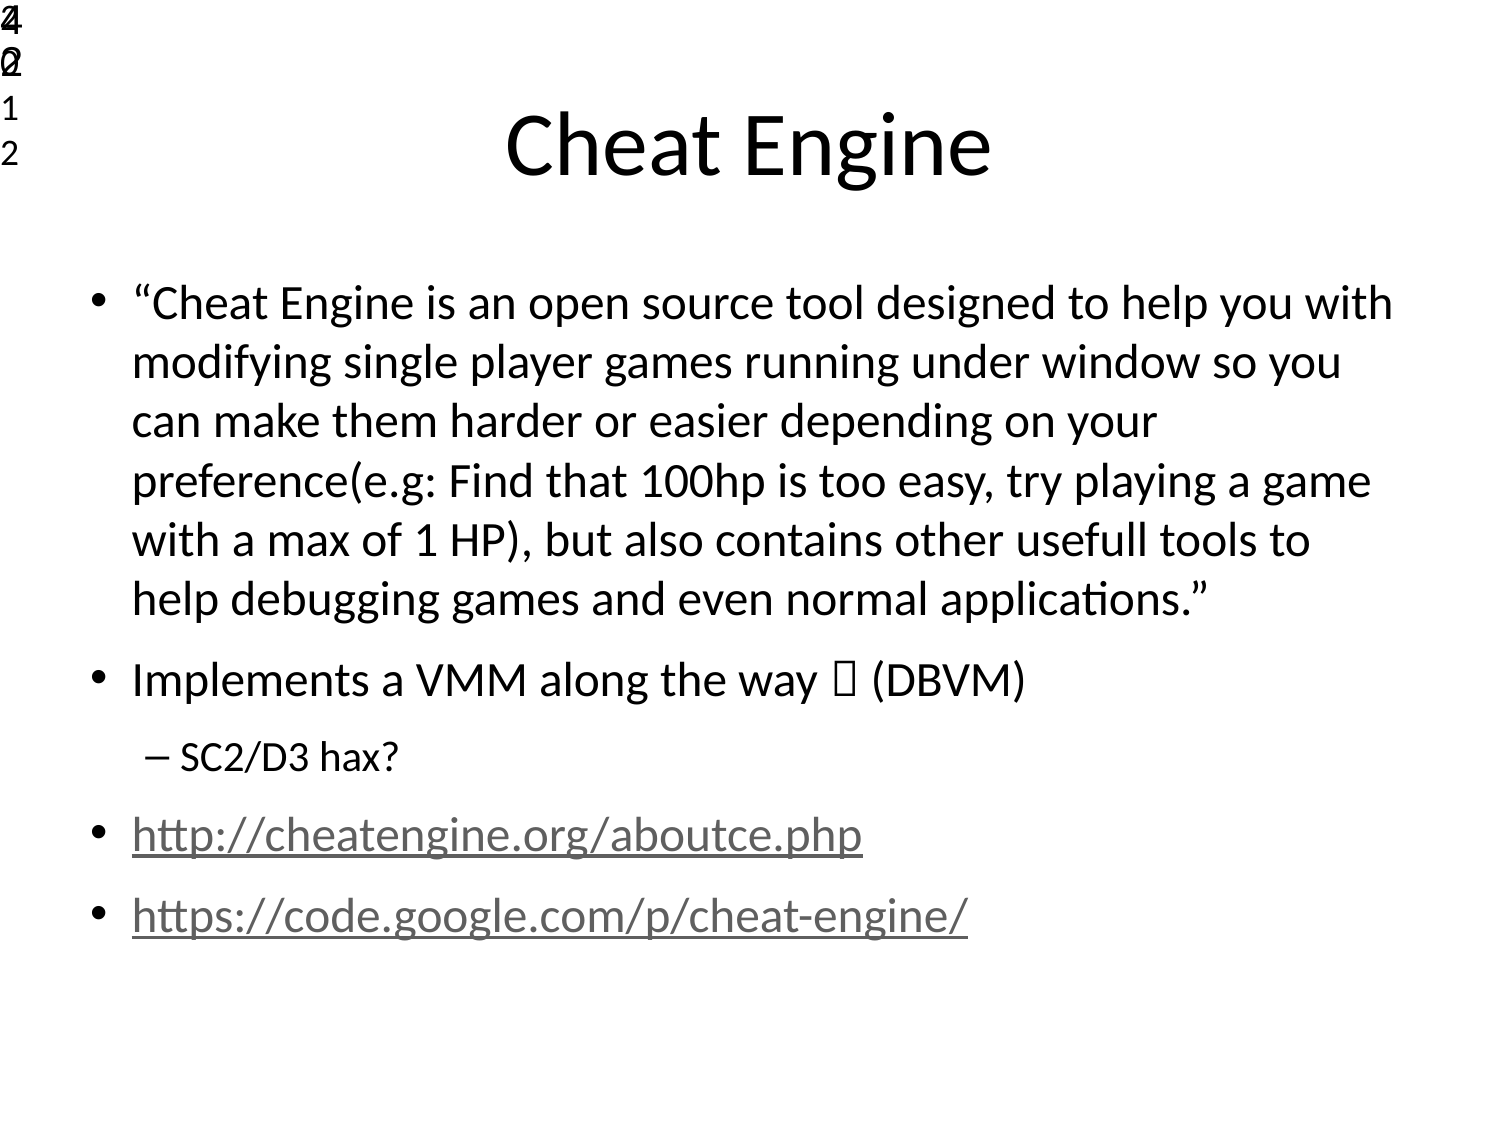

2012
# Cheat Engine
“Cheat Engine is an open source tool designed to help you with modifying single player games running under window so you can make them harder or easier depending on your preference(e.g: Find that 100hp is too easy, try playing a game with a max of 1 HP), but also contains other usefull tools to help debugging games and even normal applications.”
Implements a VMM along the way  (DBVM)
SC2/D3 hax?
http://cheatengine.org/aboutce.php
https://code.google.com/p/cheat-engine/